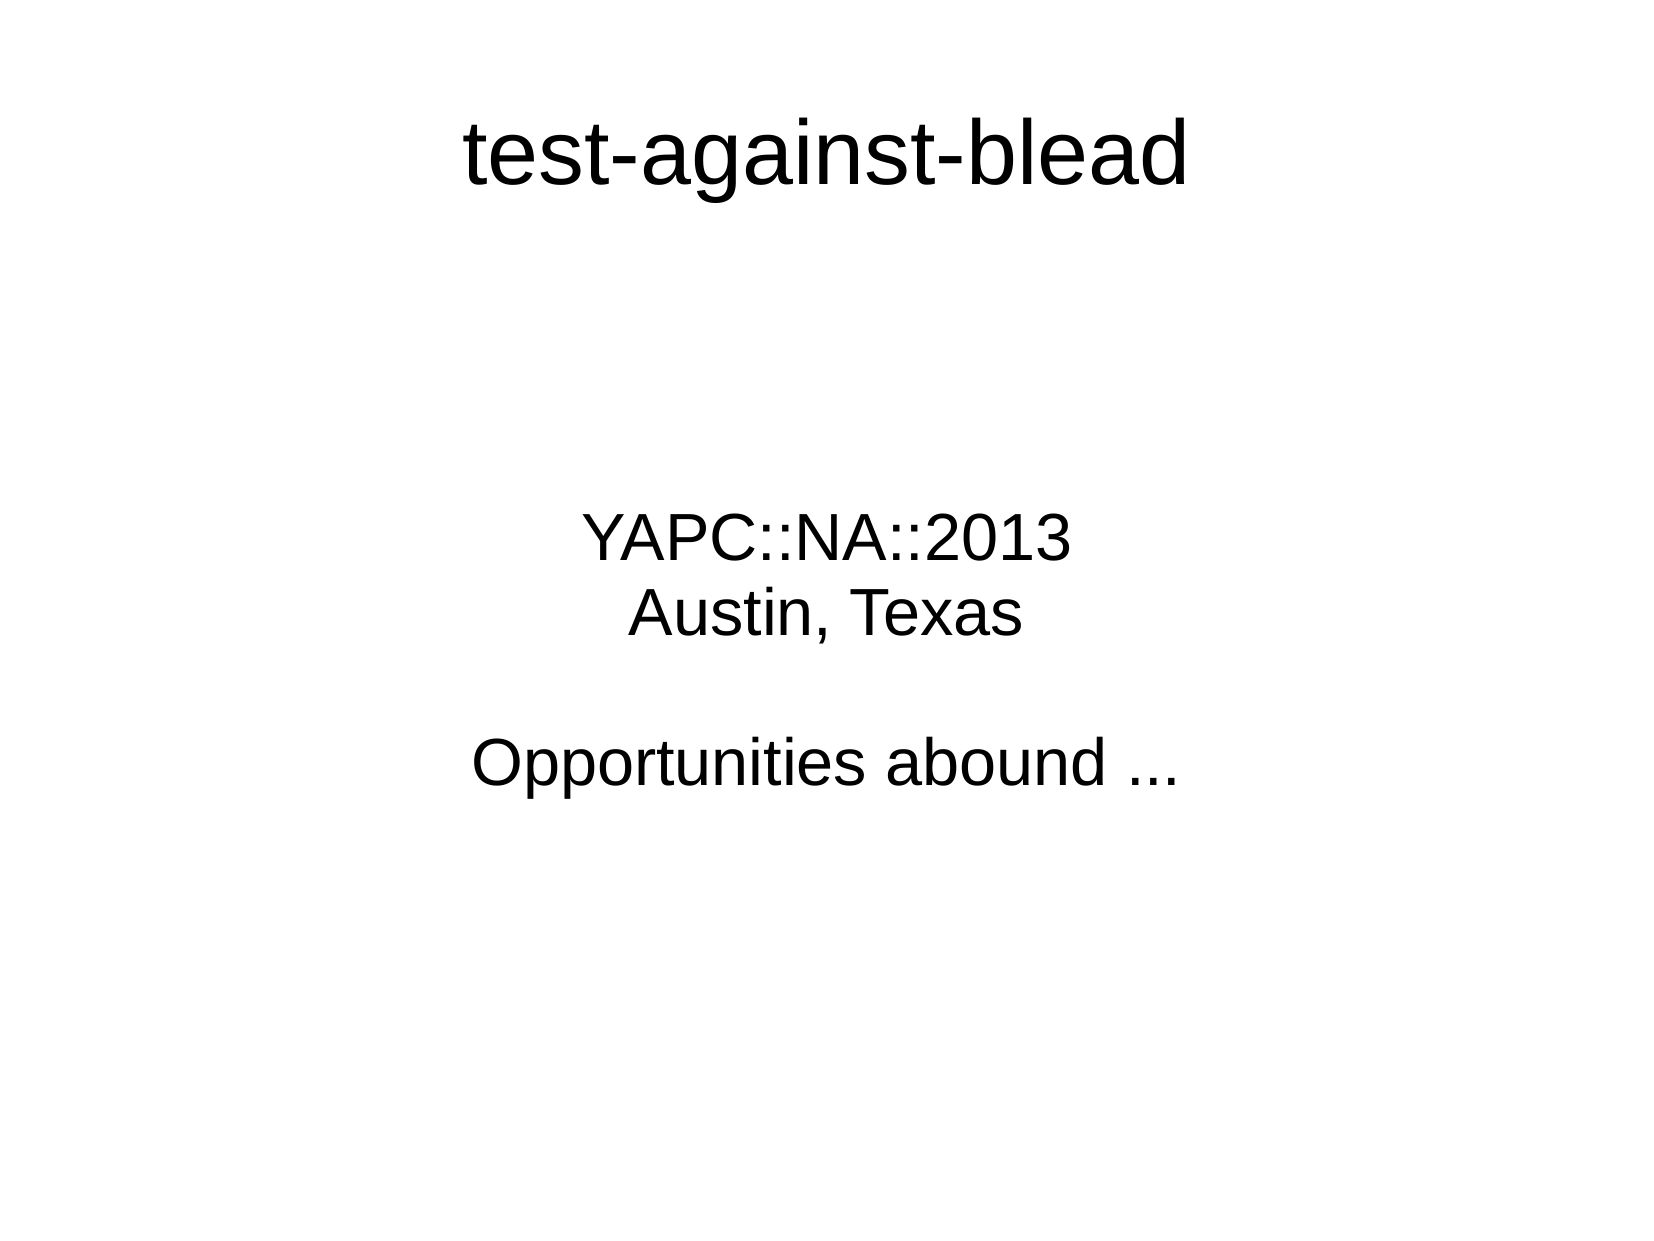

# test-against-blead
YAPC::NA::2013
Austin, Texas
Opportunities abound ...